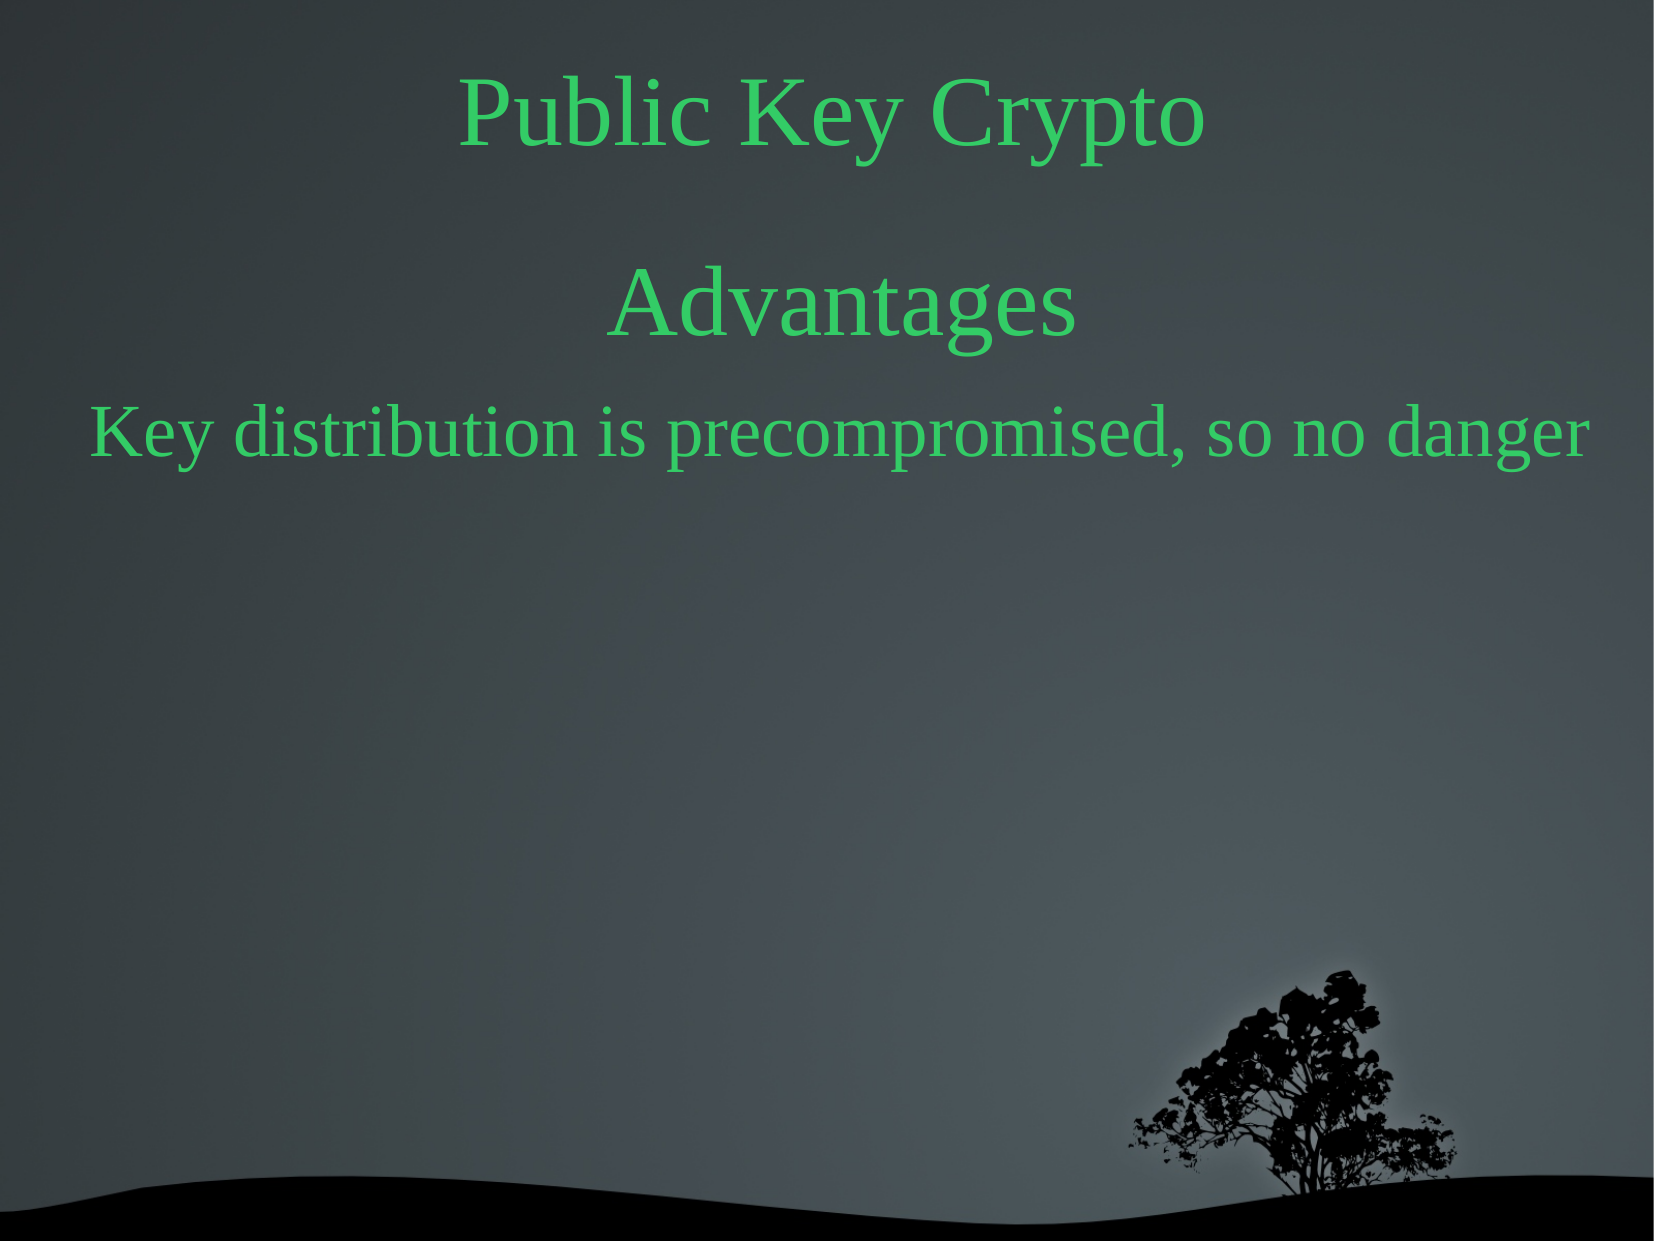

Public Key Crypto
Advantages
Key distribution is precompromised, so no danger